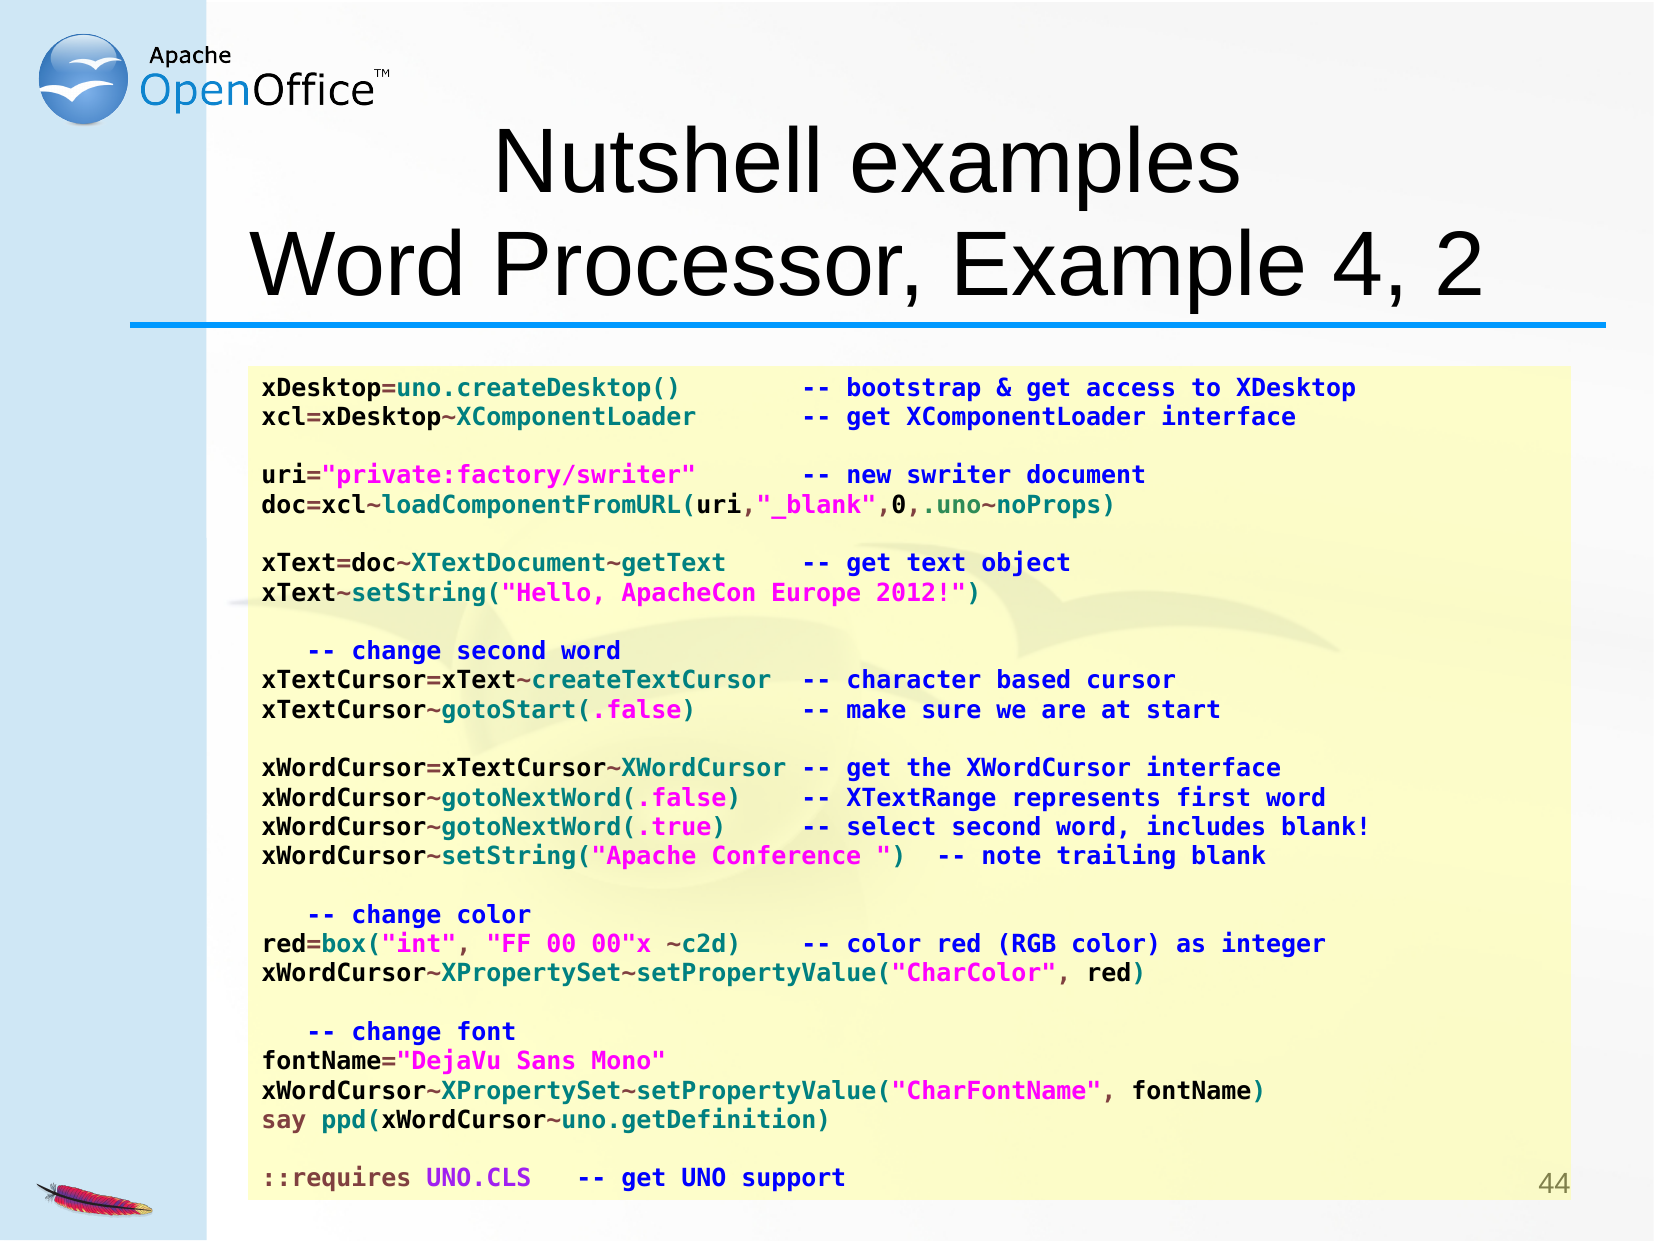

# Nutshell examples Word Processor, Example 4, 2
xDesktop=uno.createDesktop() -- bootstrap & get access to XDesktop
xcl=xDesktop~XComponentLoader -- get XComponentLoader interface
uri="private:factory/swriter" -- new swriter document
doc=xcl~loadComponentFromURL(uri,"_blank",0,.uno~noProps)
xText=doc~XTextDocument~getText -- get text object
xText~setString("Hello, ApacheCon Europe 2012!")
 -- change second word
xTextCursor=xText~createTextCursor -- character based cursor
xTextCursor~gotoStart(.false) -- make sure we are at start
xWordCursor=xTextCursor~XWordCursor -- get the XWordCursor interface
xWordCursor~gotoNextWord(.false) -- XTextRange represents first word
xWordCursor~gotoNextWord(.true) -- select second word, includes blank!
xWordCursor~setString("Apache Conference ") -- note trailing blank
 -- change color
red=box("int", "FF 00 00"x ~c2d) -- color red (RGB color) as integer
xWordCursor~XPropertySet~setPropertyValue("CharColor", red)
 -- change font
fontName="DejaVu Sans Mono"
xWordCursor~XPropertySet~setPropertyValue("CharFontName", fontName)
say ppd(xWordCursor~uno.getDefinition)
::requires UNO.CLS -- get UNO support
44